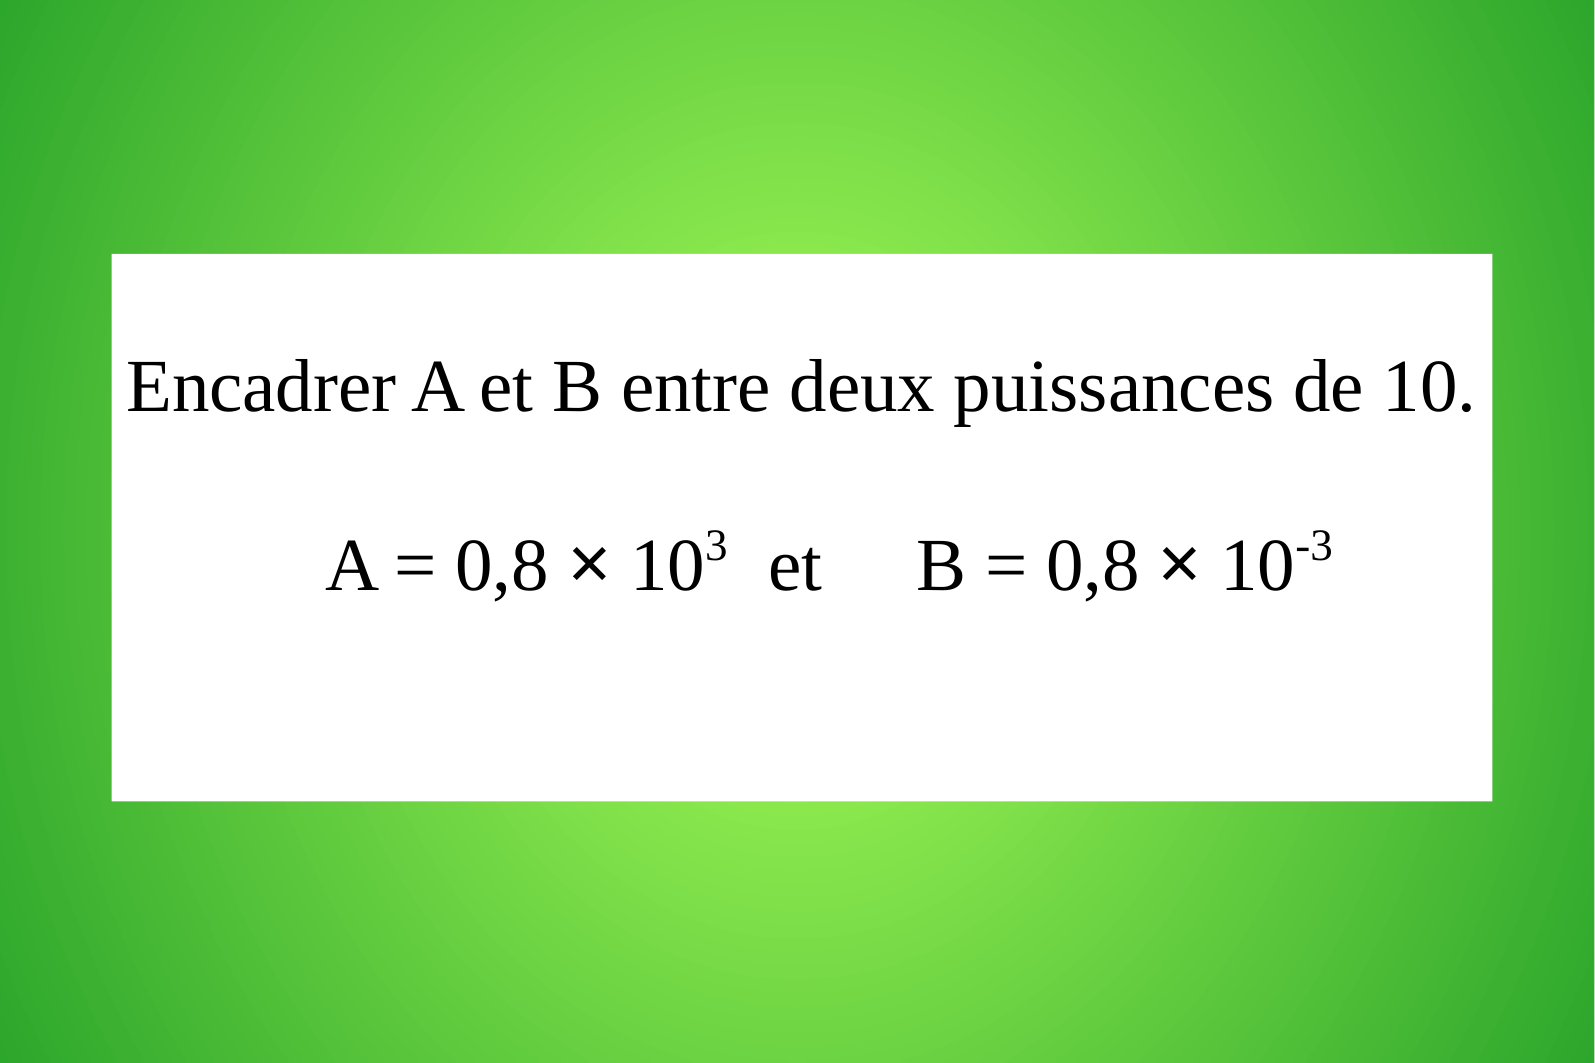

Encadrer A et B entre deux puissances de 10.
	A = 0,8 × 103 	et 		B = 0,8 × 10-3